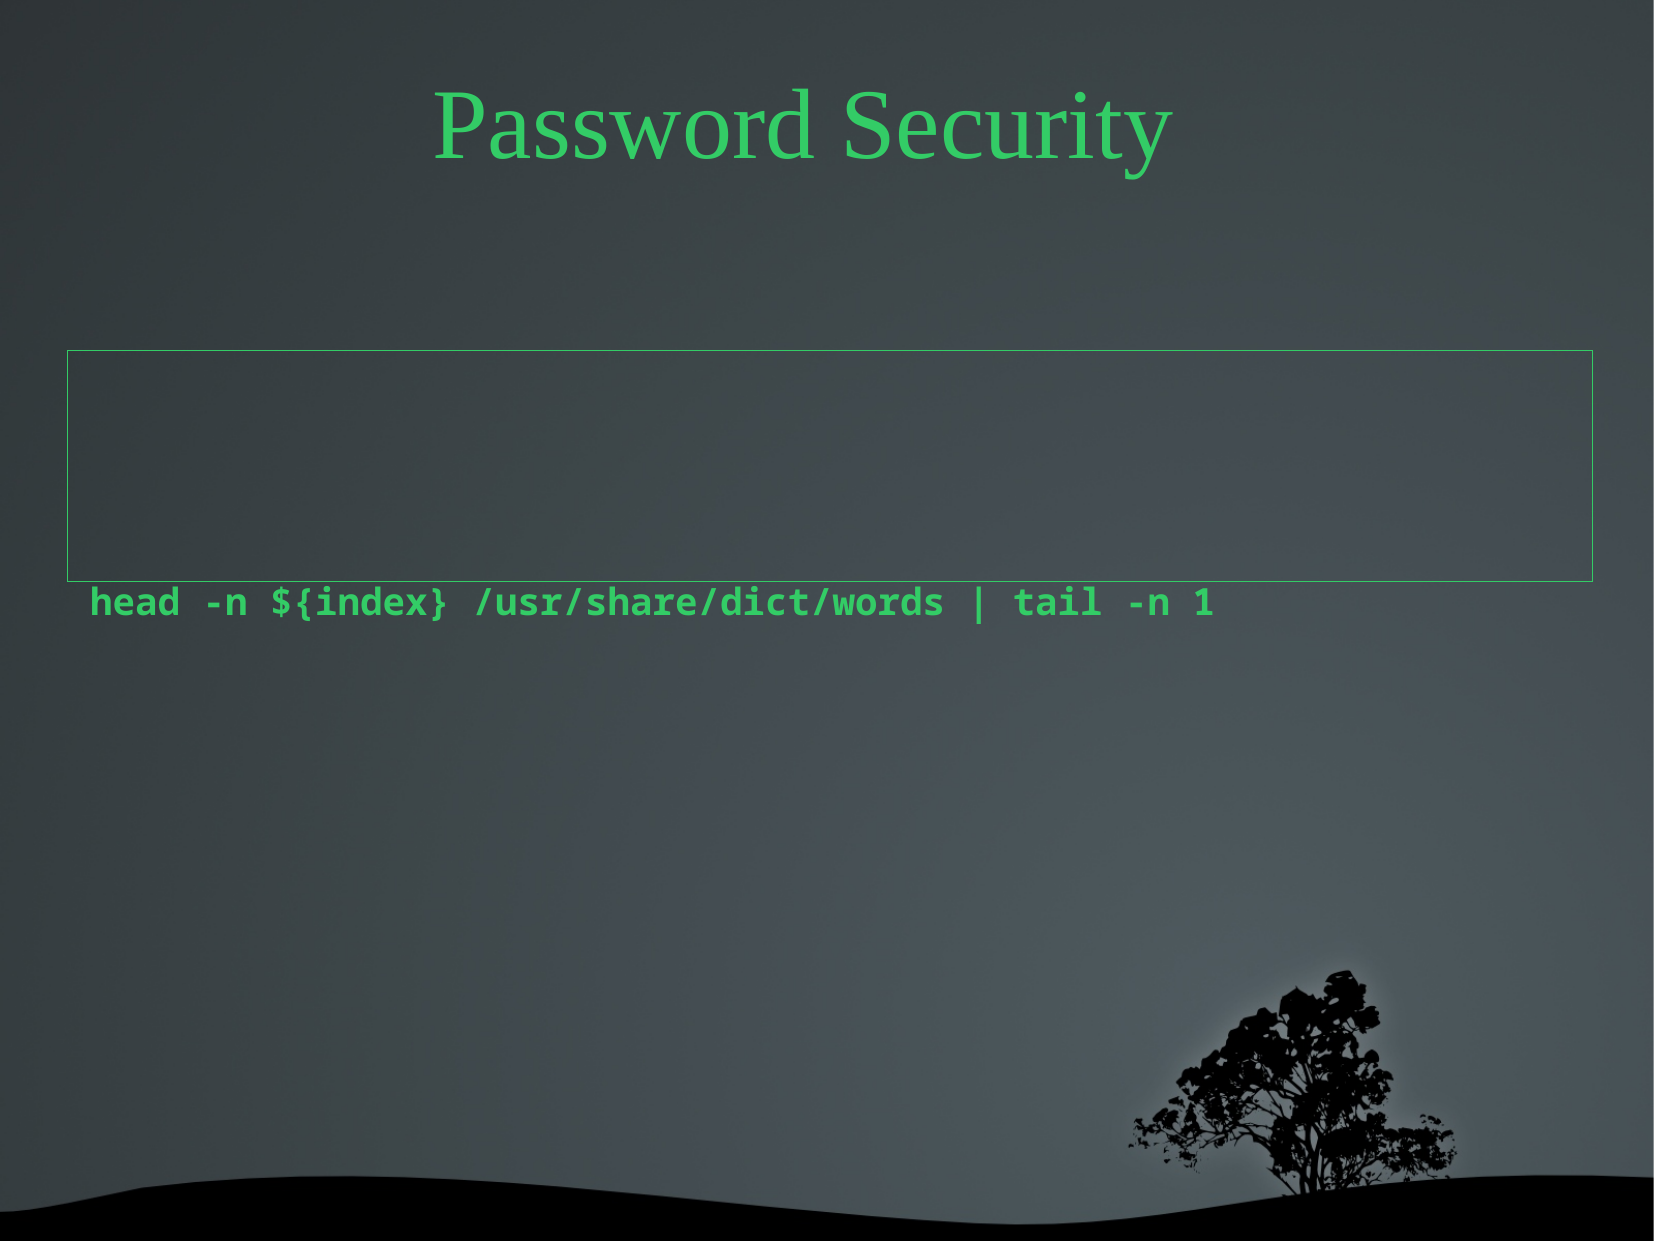

Password Security
head -n ${index} /usr/share/dict/words | tail -n 1